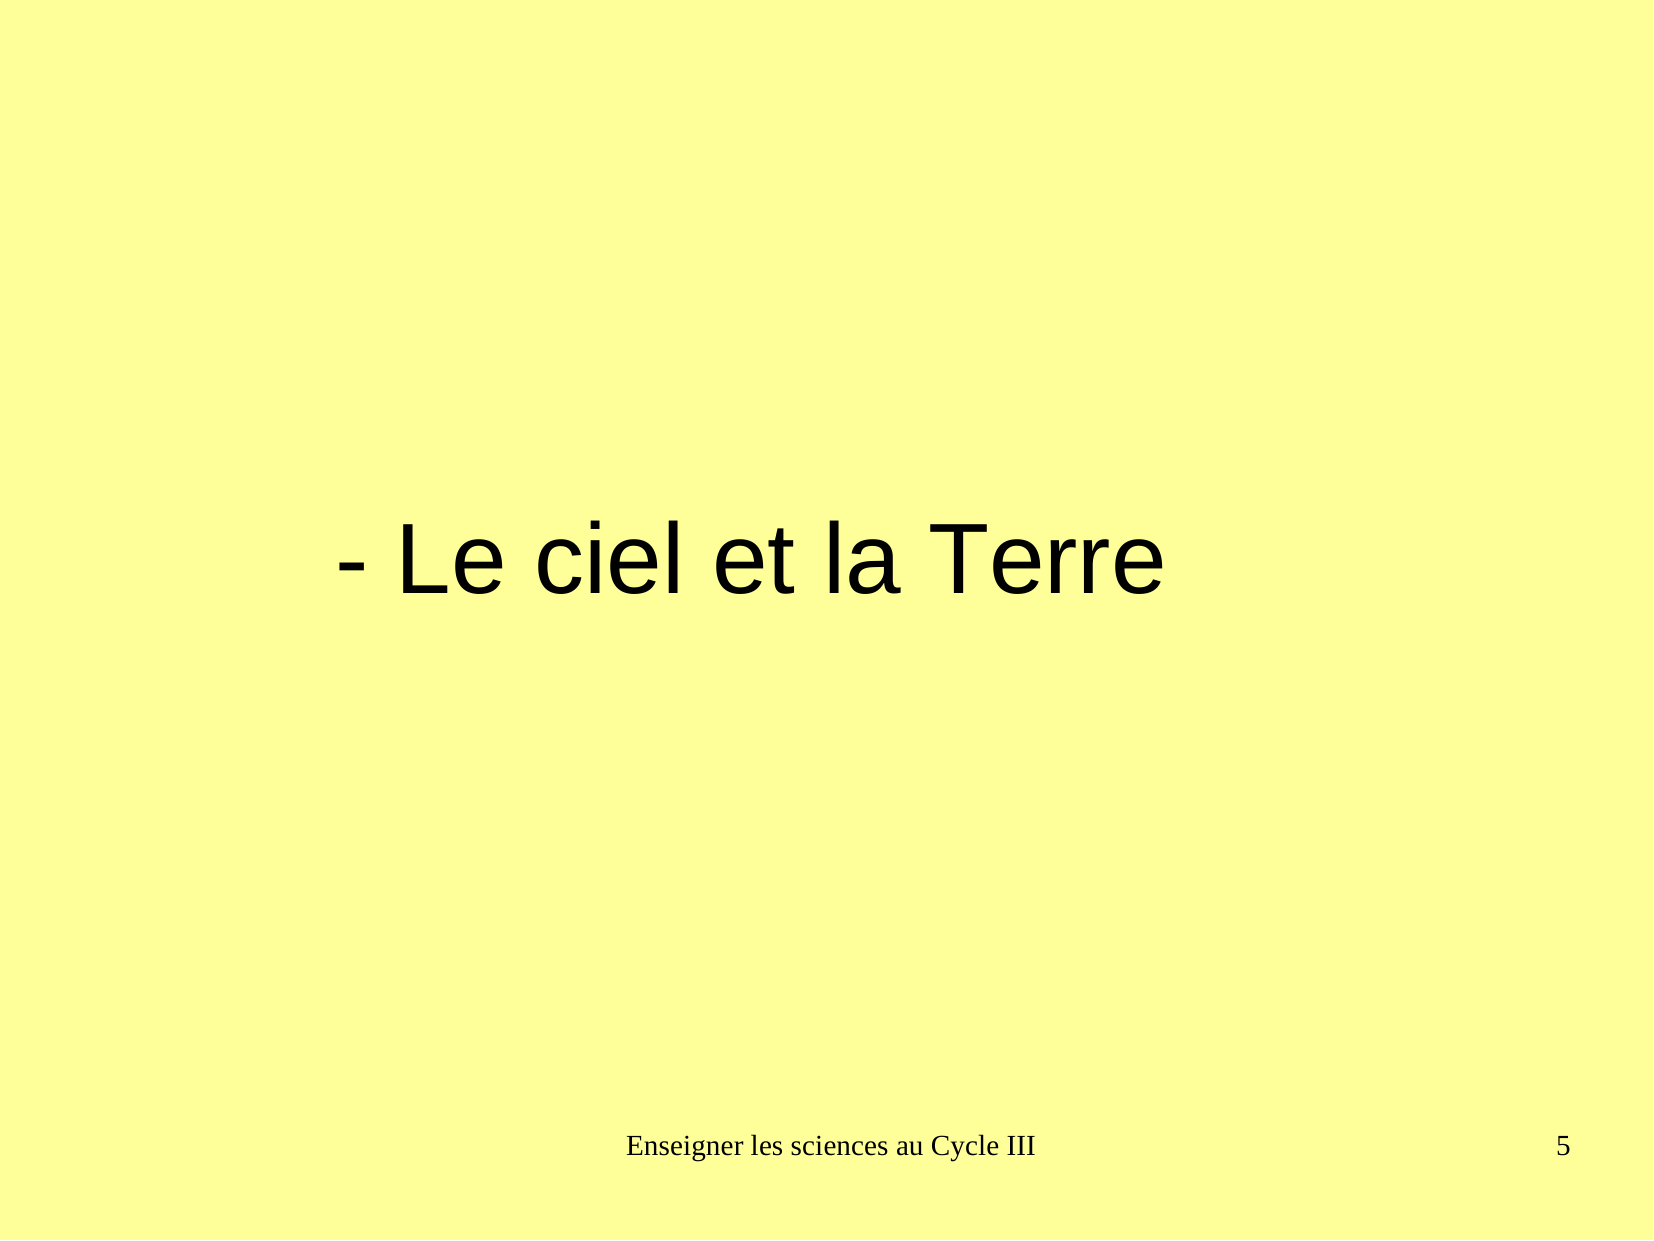

- Le ciel et la Terre
 Enseigner les sciences au Cycle III
5